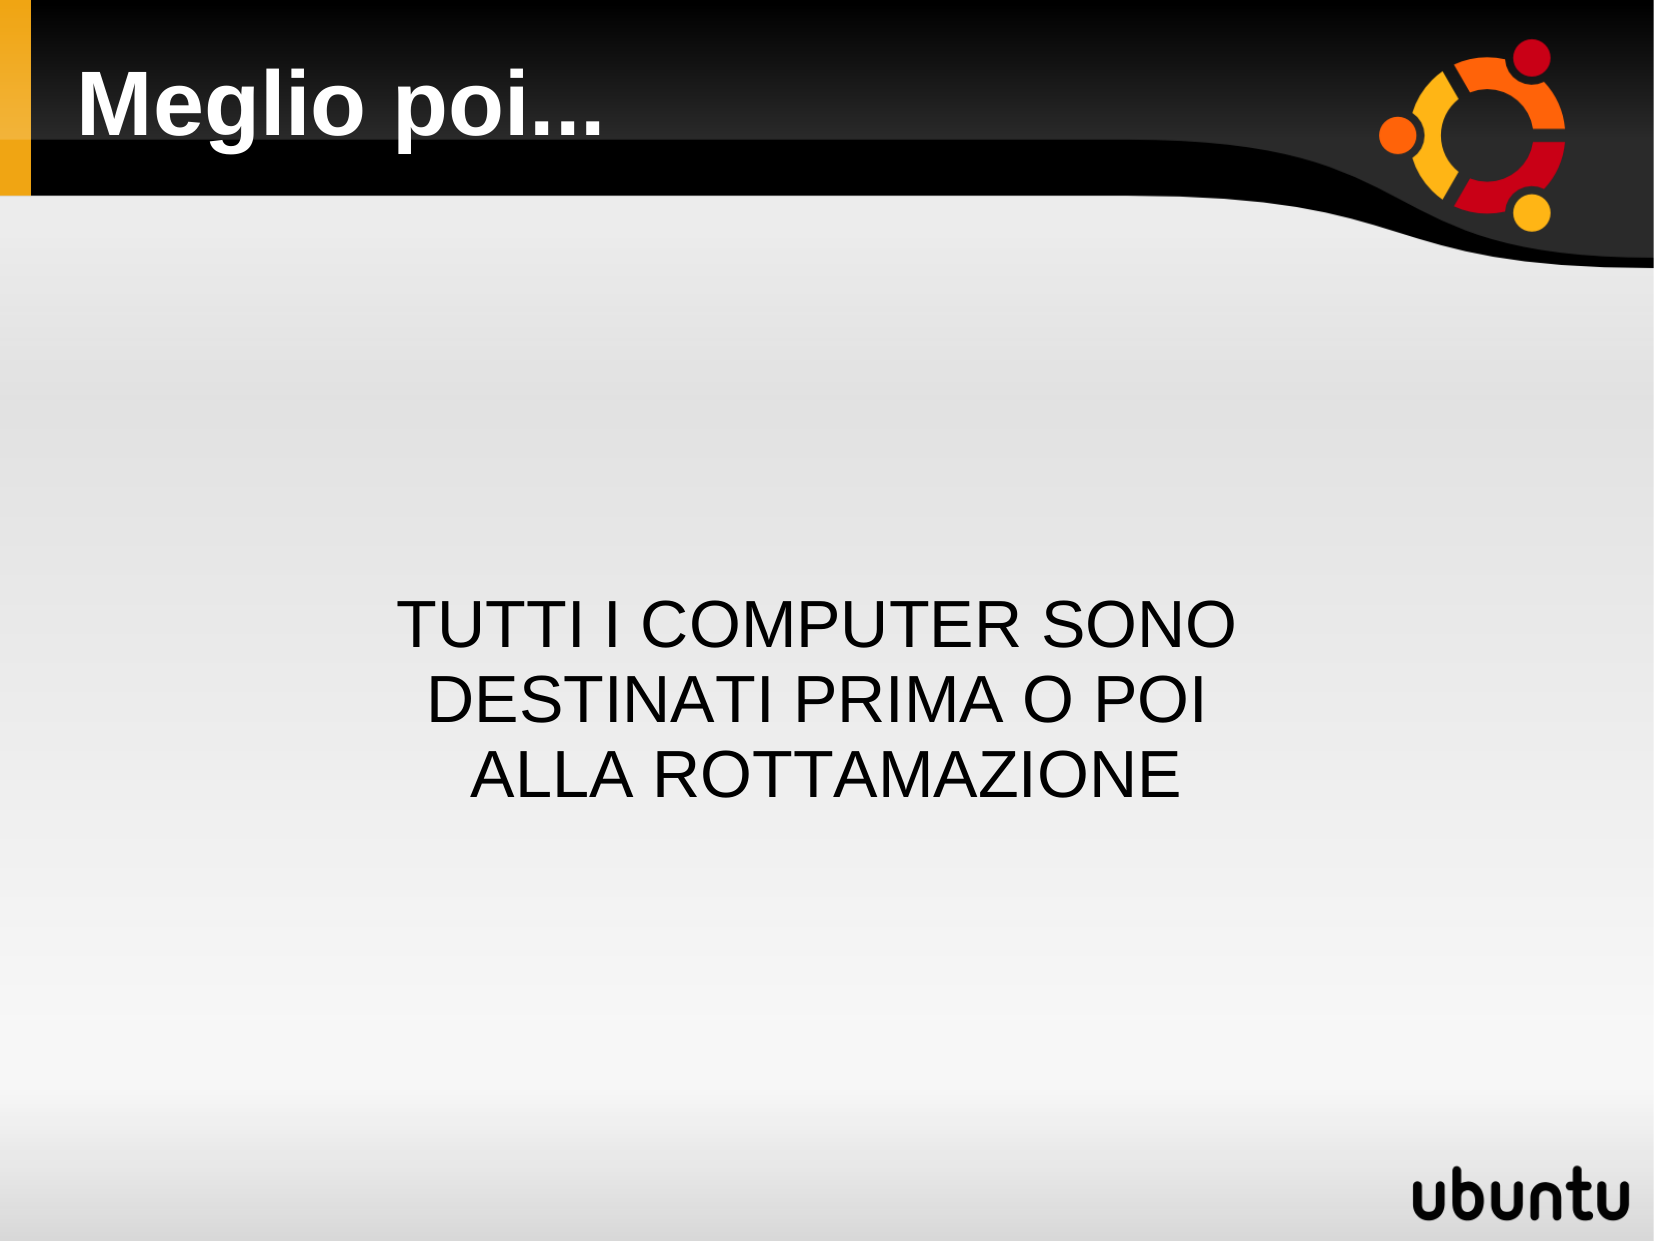

# Meglio poi...
TUTTI I COMPUTER SONO
DESTINATI PRIMA O POI
ALLA ROTTAMAZIONE